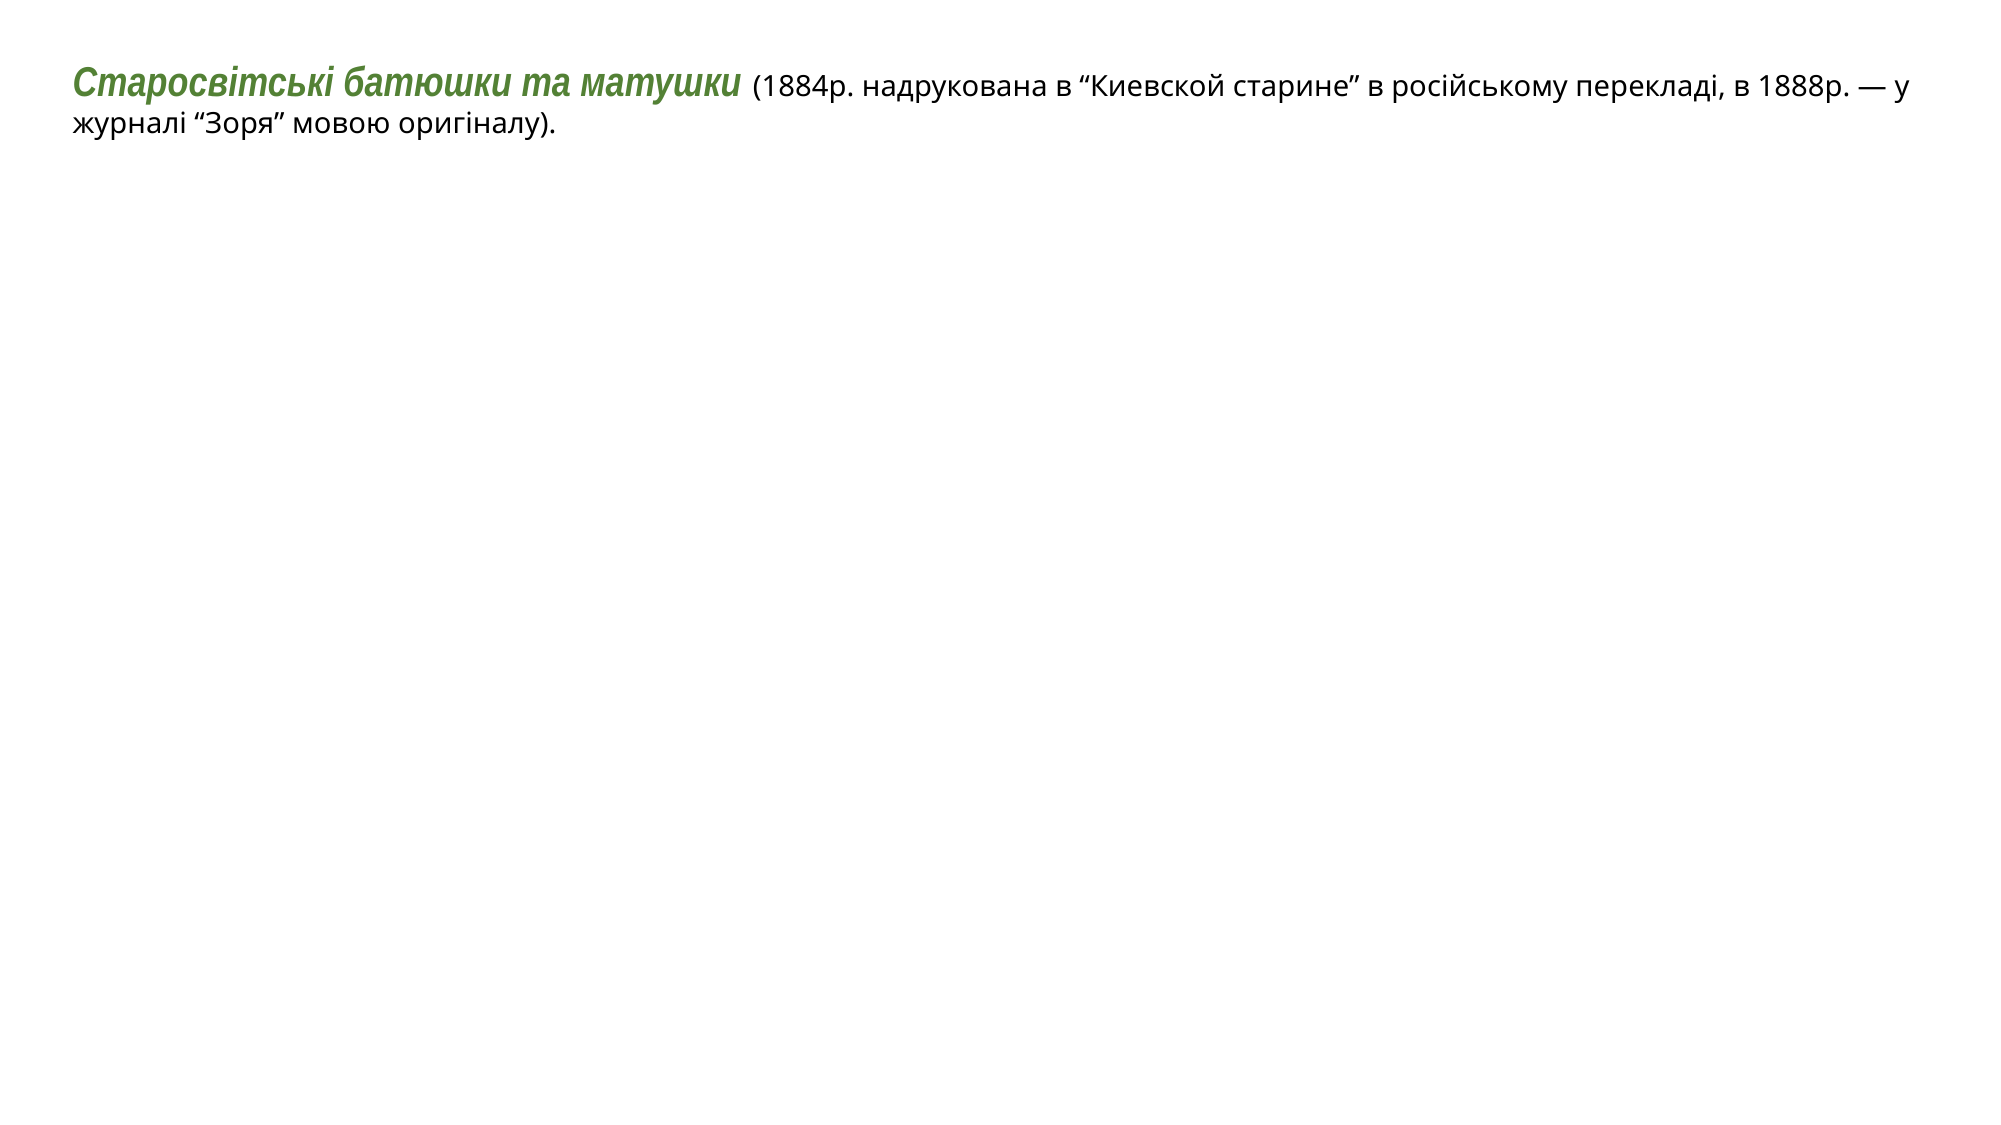

Старосвітські батюшки та матушки (1884р. надрукована в “Киевской старине” в російському перекладі, в 1888р. — у журналі “Зоря” мовою оригіналу).